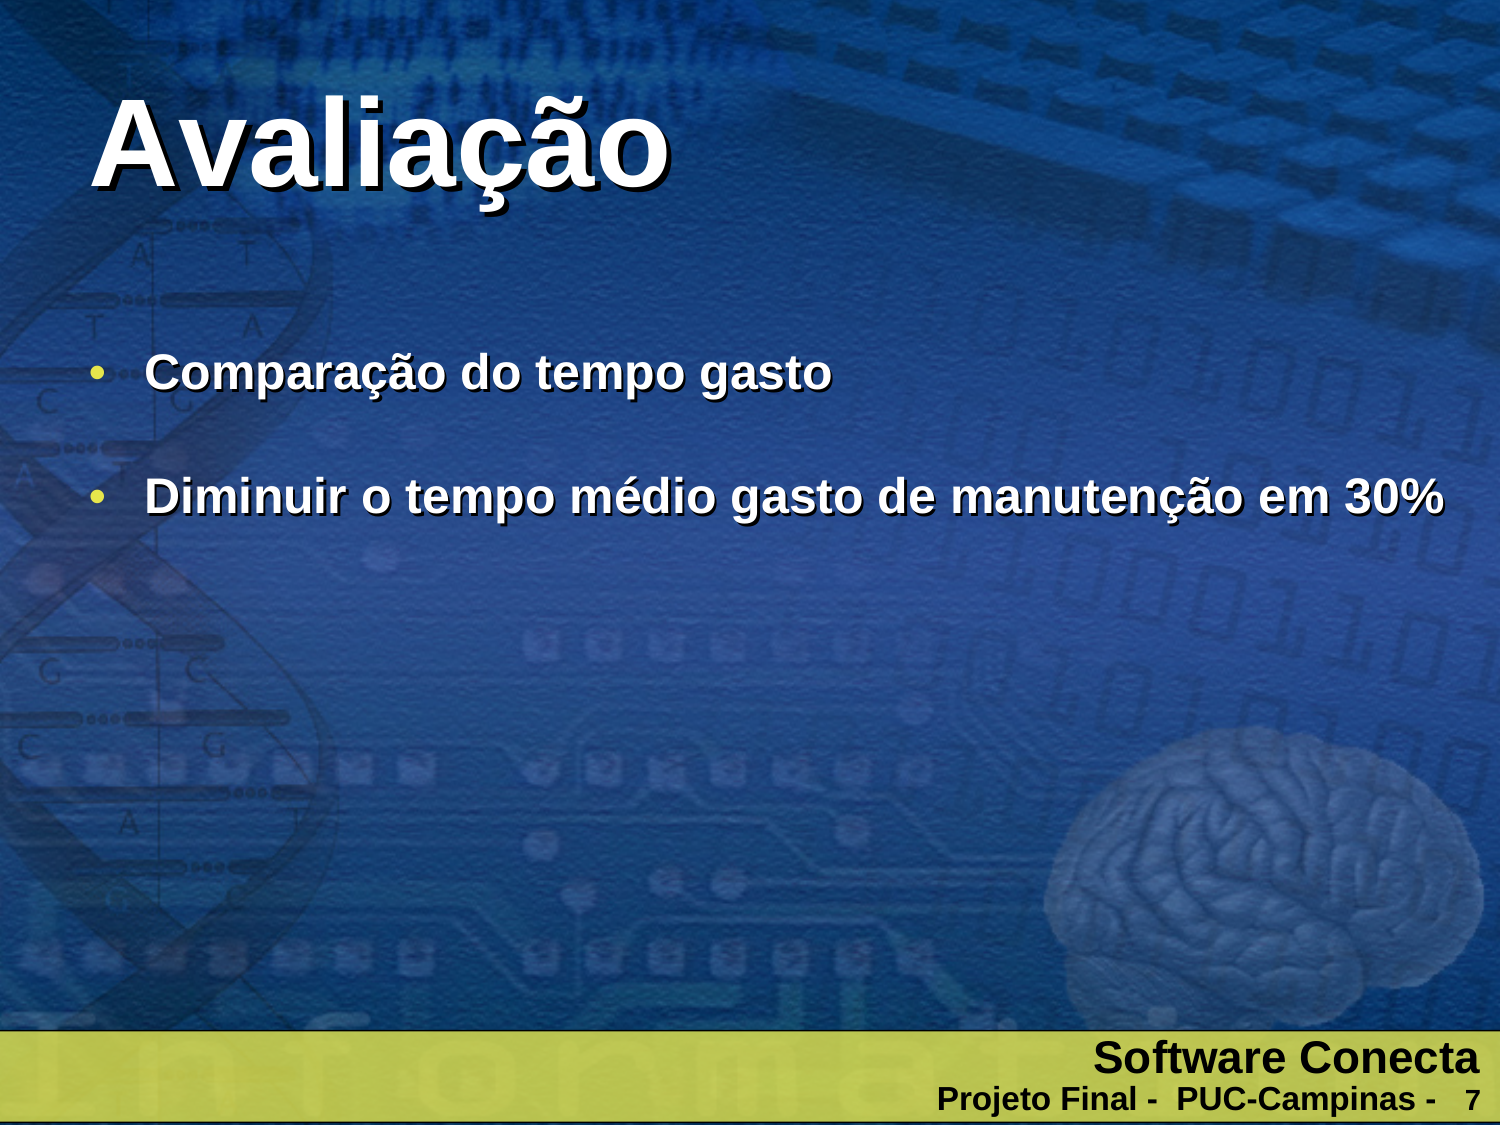

# Avaliação
Comparação do tempo gasto
Diminuir o tempo médio gasto de manutenção em 30%